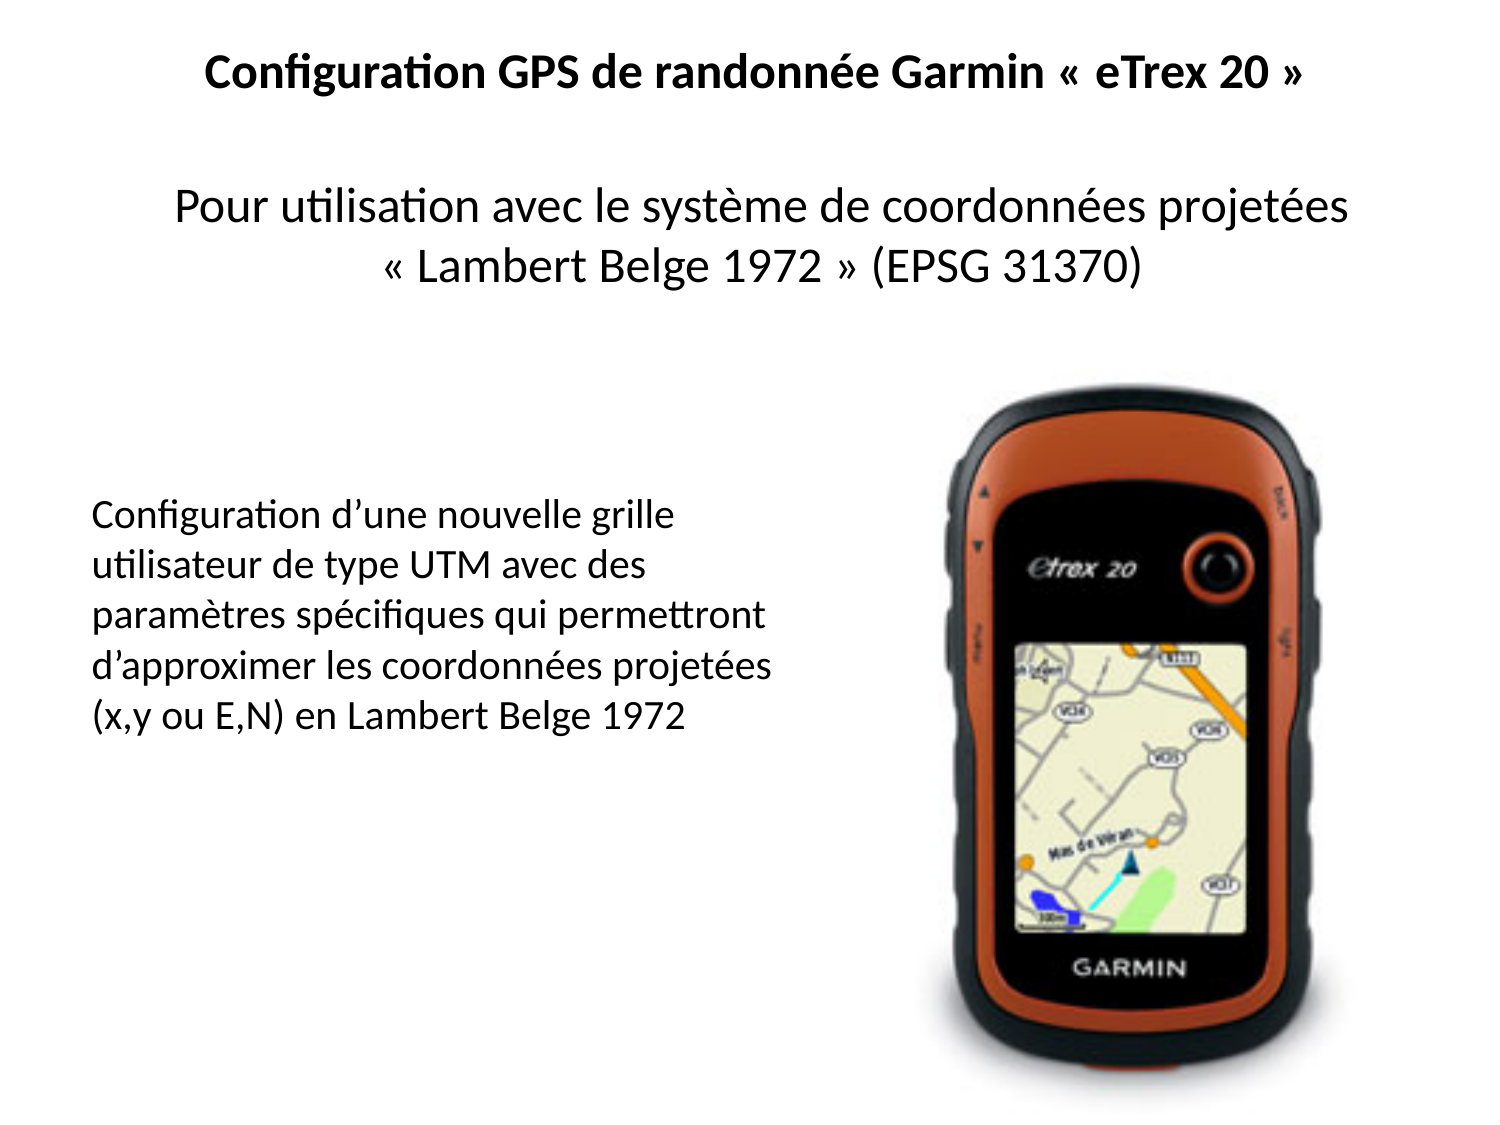

Configuration GPS de randonnée Garmin « eTrex 20 »
Pour utilisation avec le système de coordonnées projetées « Lambert Belge 1972 » (EPSG 31370)
Configuration d’une nouvelle grille utilisateur de type UTM avec des paramètres spécifiques qui permettront d’approximer les coordonnées projetées (x,y ou E,N) en Lambert Belge 1972